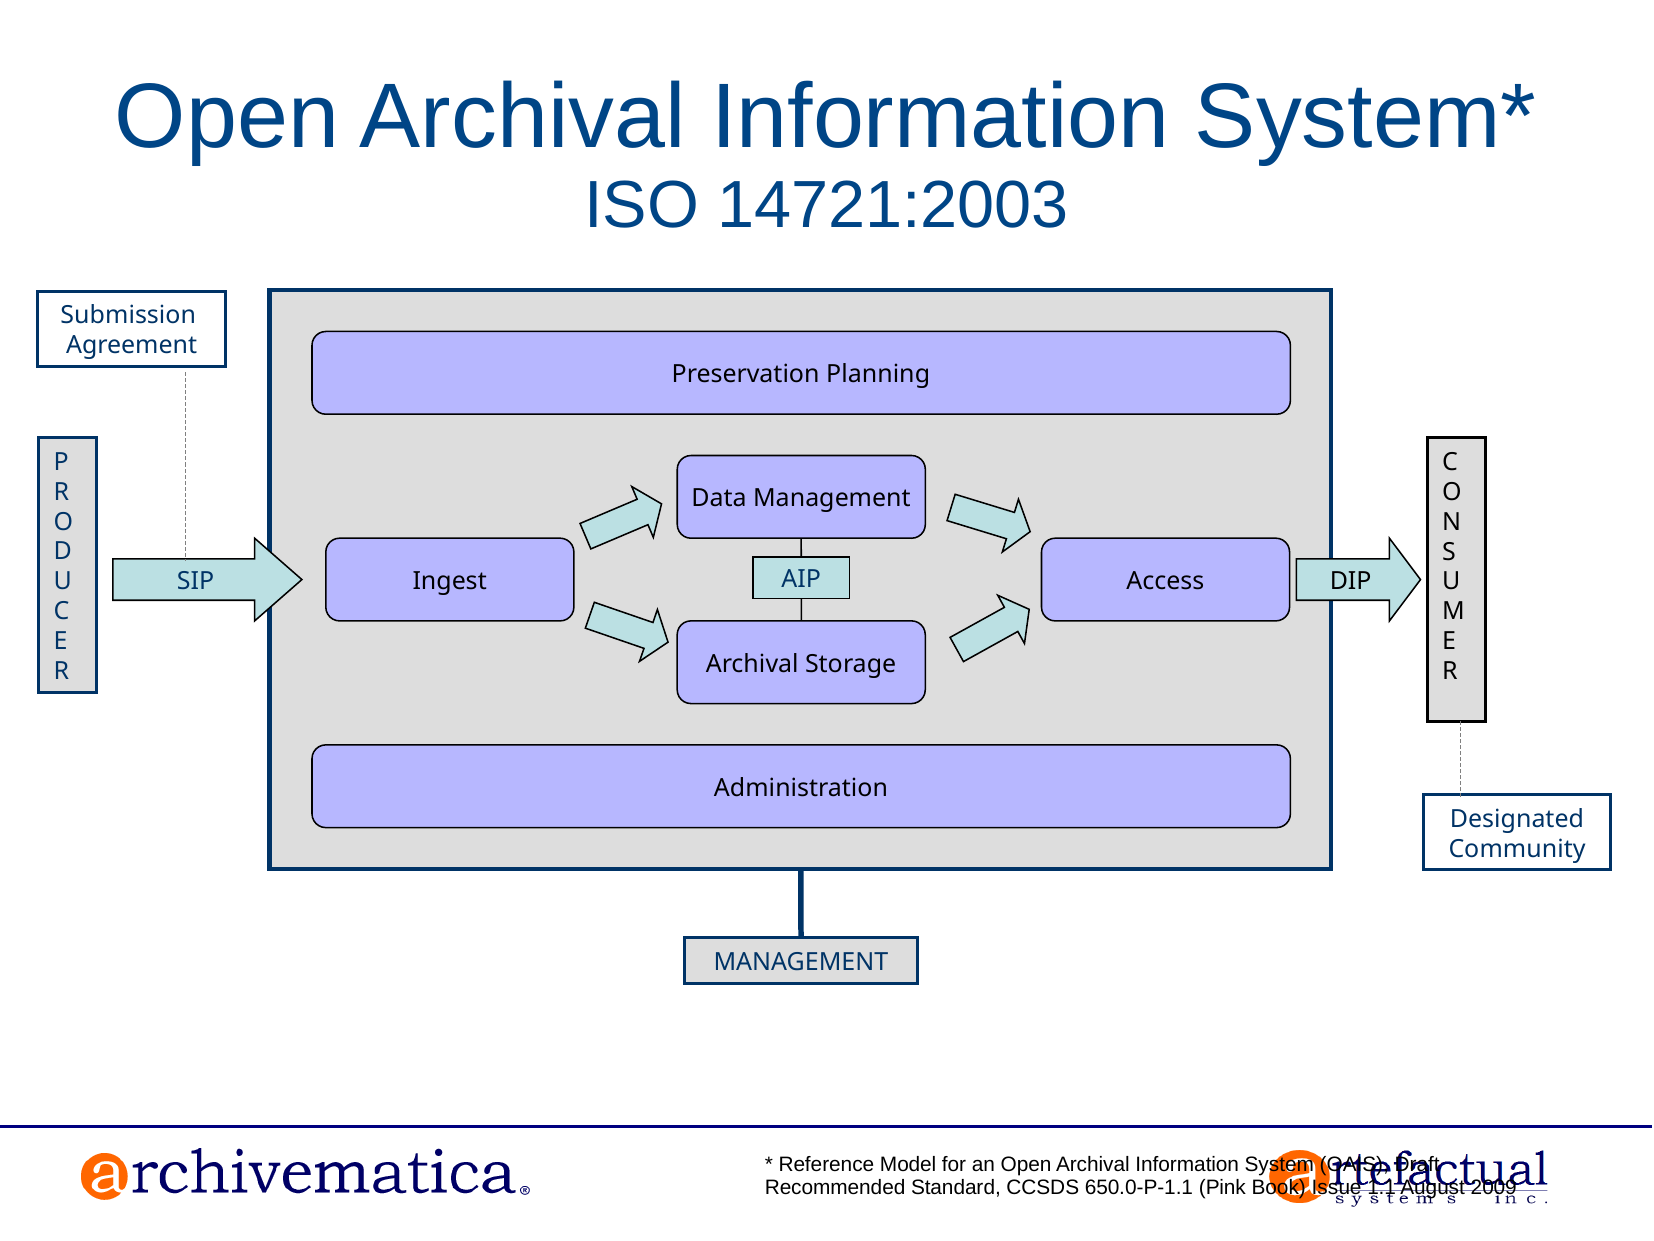

# Open Archival Information System* ISO 14721:2003
Submission
Agreement
Preservation Planning
PRODUCER
CONSUMER
Data Management
Ingest
Access
SIP
DIP
AIP
Archival Storage
Administration
Designated
Community
MANAGEMENT
* Reference Model for an Open Archival Information System (OAIS), Draft Recommended Standard, CCSDS 650.0-P-1.1 (Pink Book) Issue 1.1 August 2009